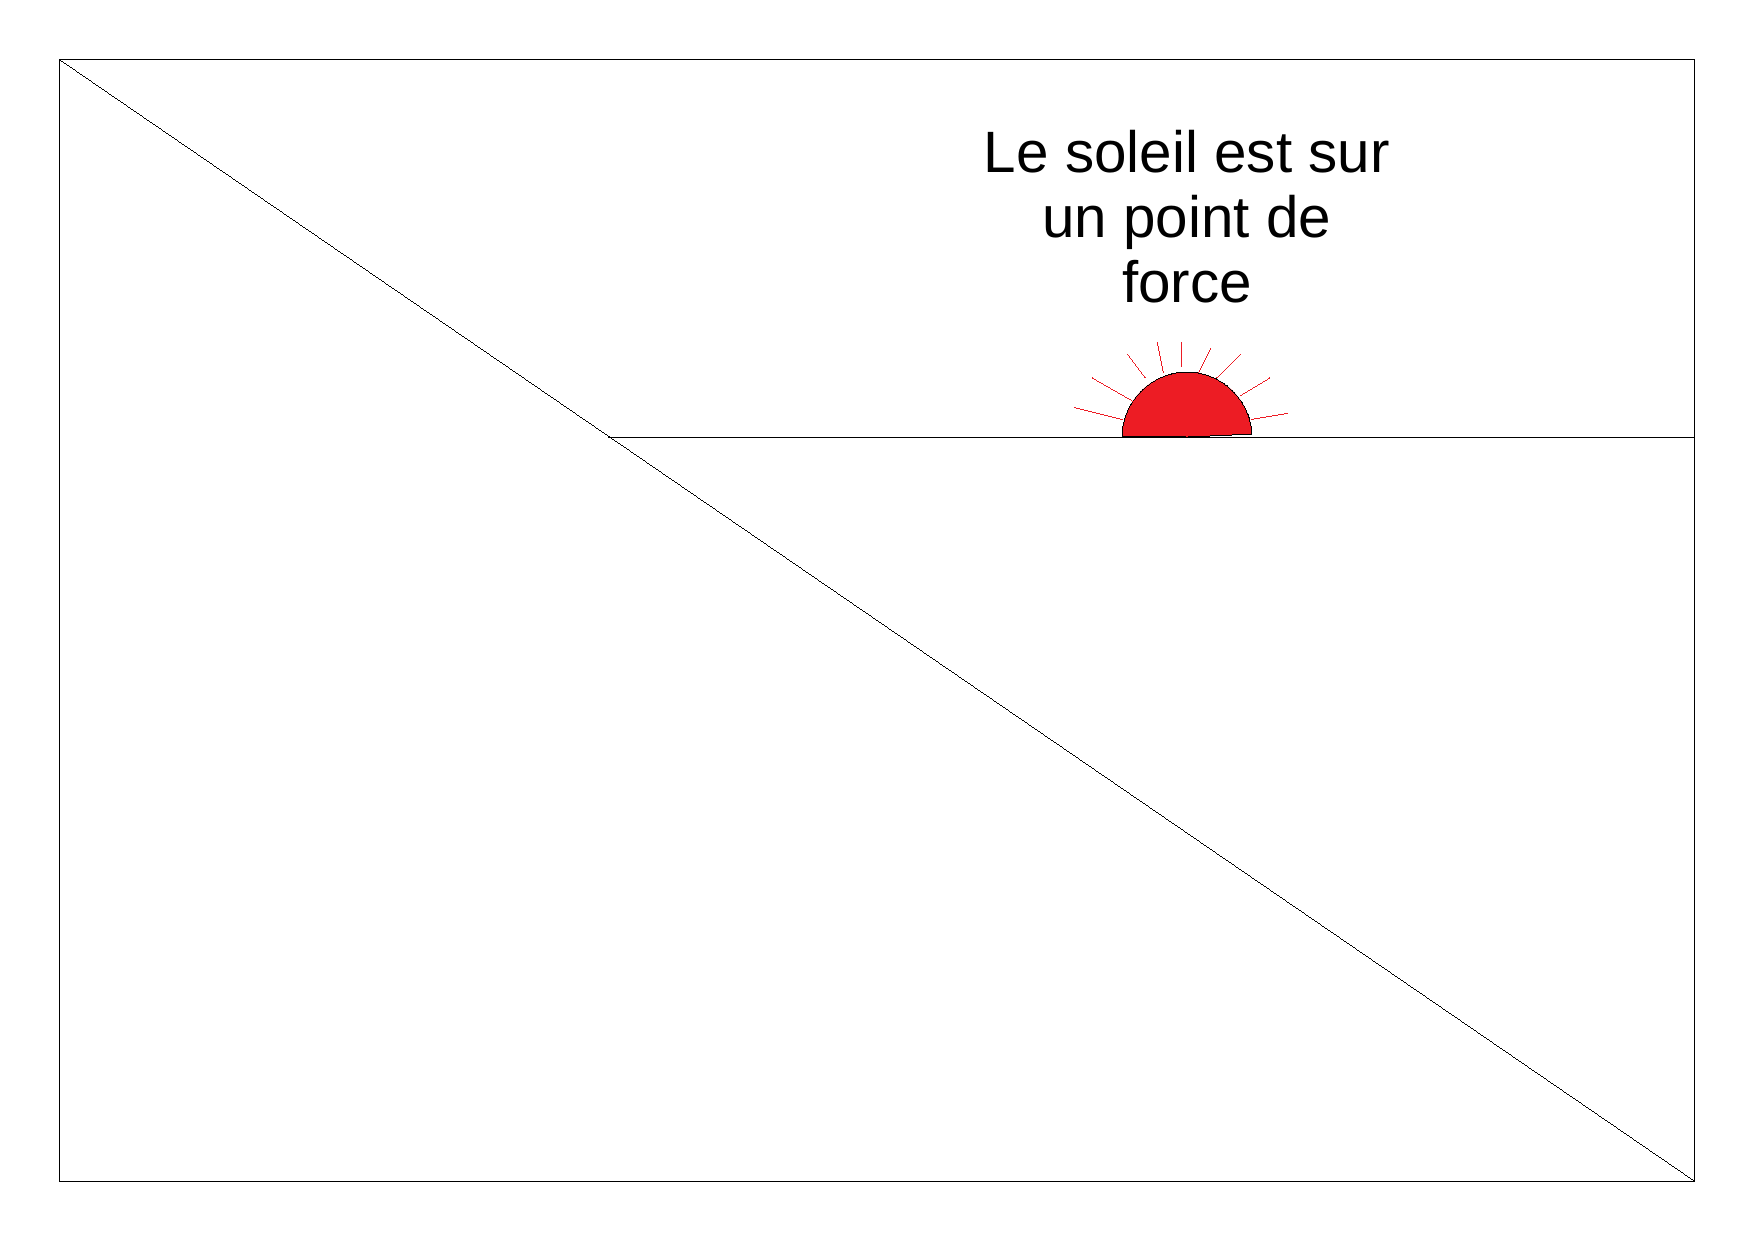

Le soleil est sur un point de force